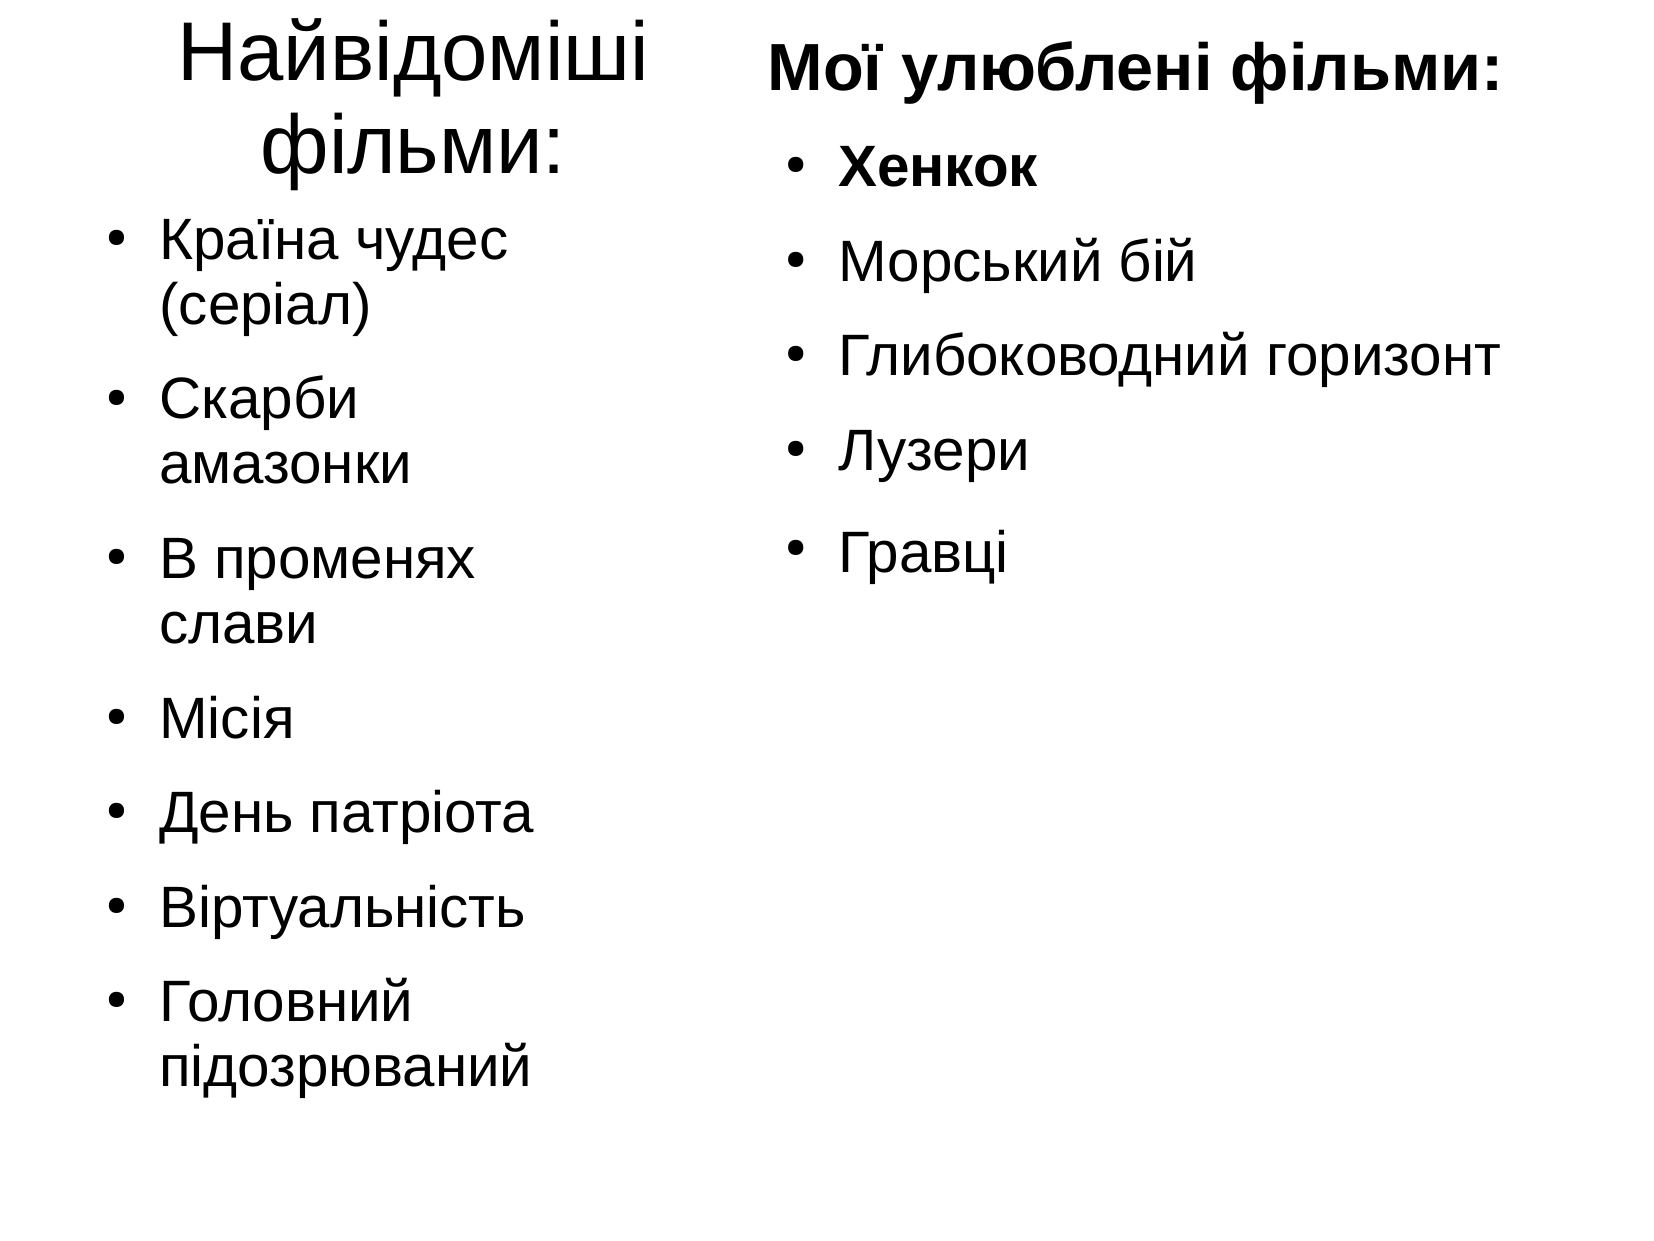

# Найвідоміші фільми:
Мої улюблені фільми:
Хенкок
Морський бій
Глибоководний горизонт
Лузери
Гравці
Країна чудес (серіал)
Скарби амазонки
В променях слави
Місія
День патріота
Віртуальність
Головний підозрюваний